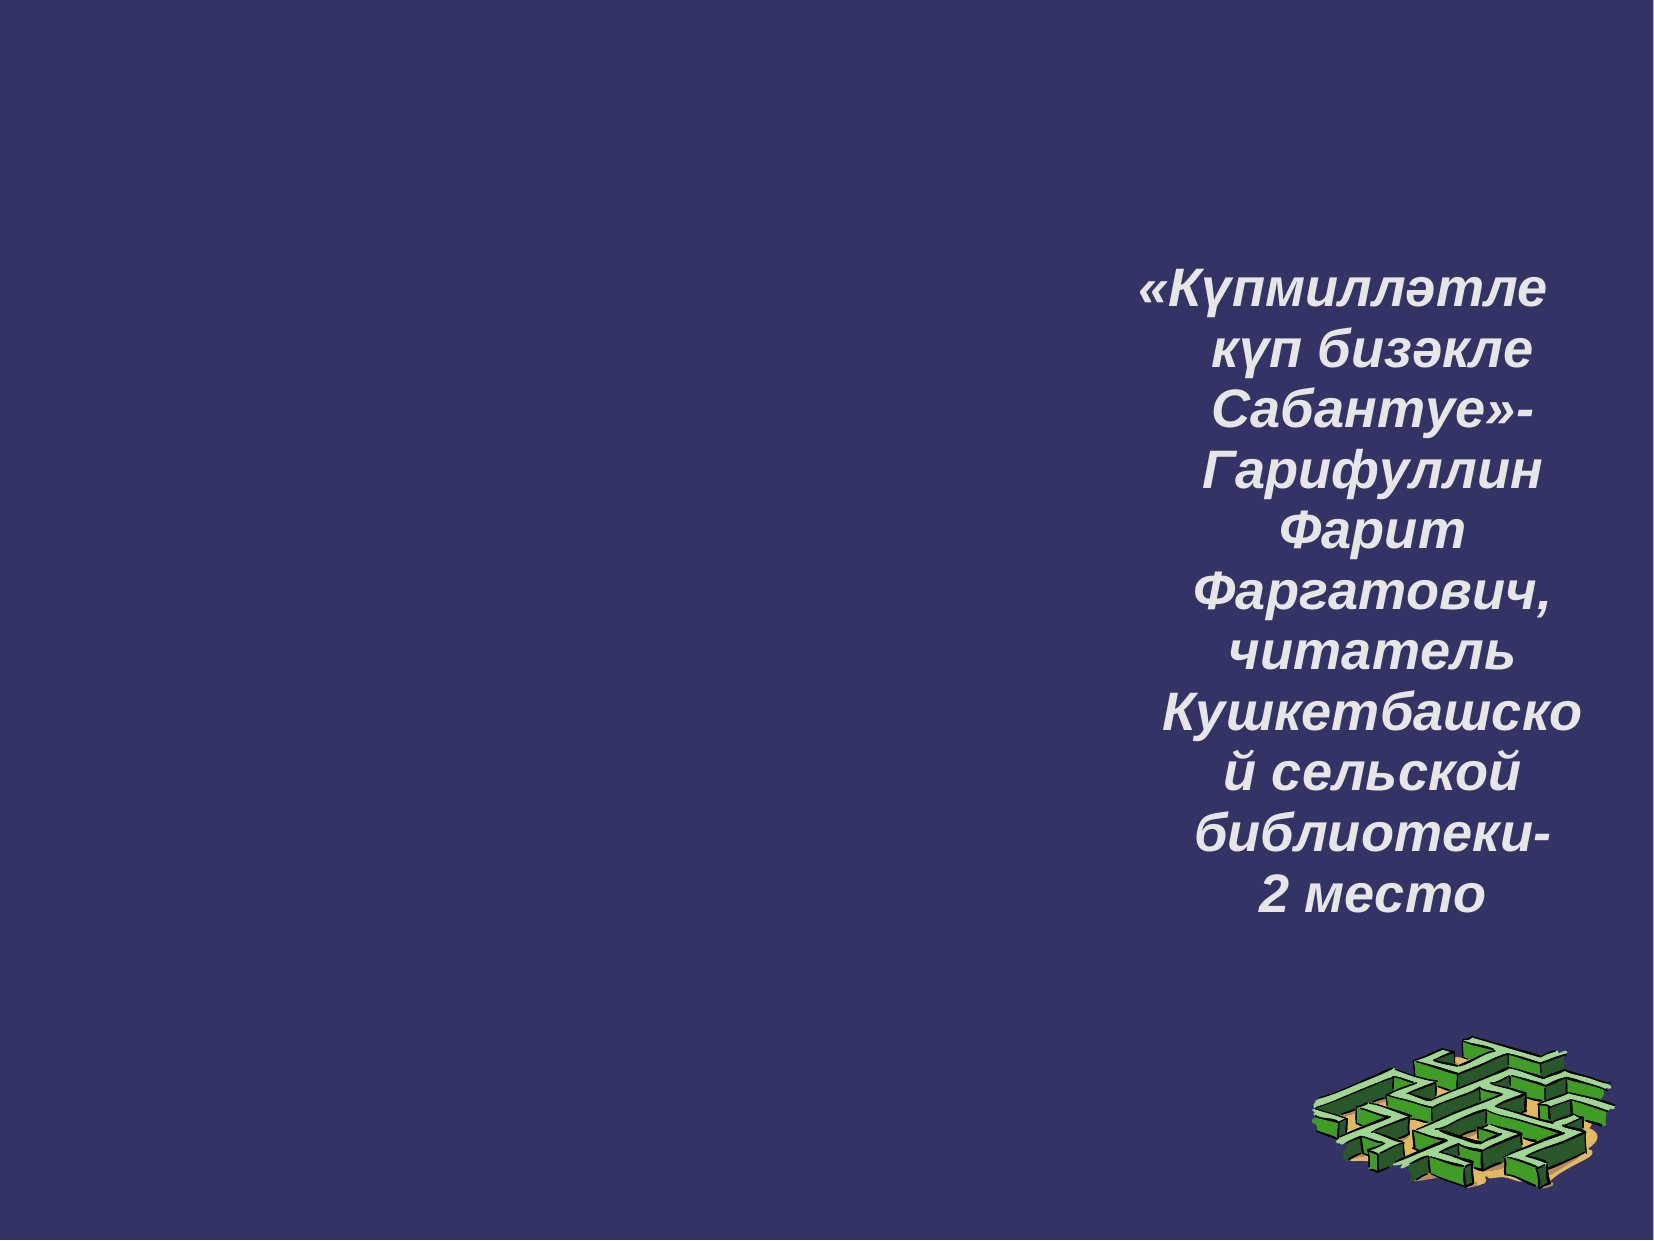

# «Күпмилләтле күп бизәкле Сабантуе»-Гарифуллин Фарит Фаргатович, читатель Кушкетбашской сельской библиотеки- 2 место